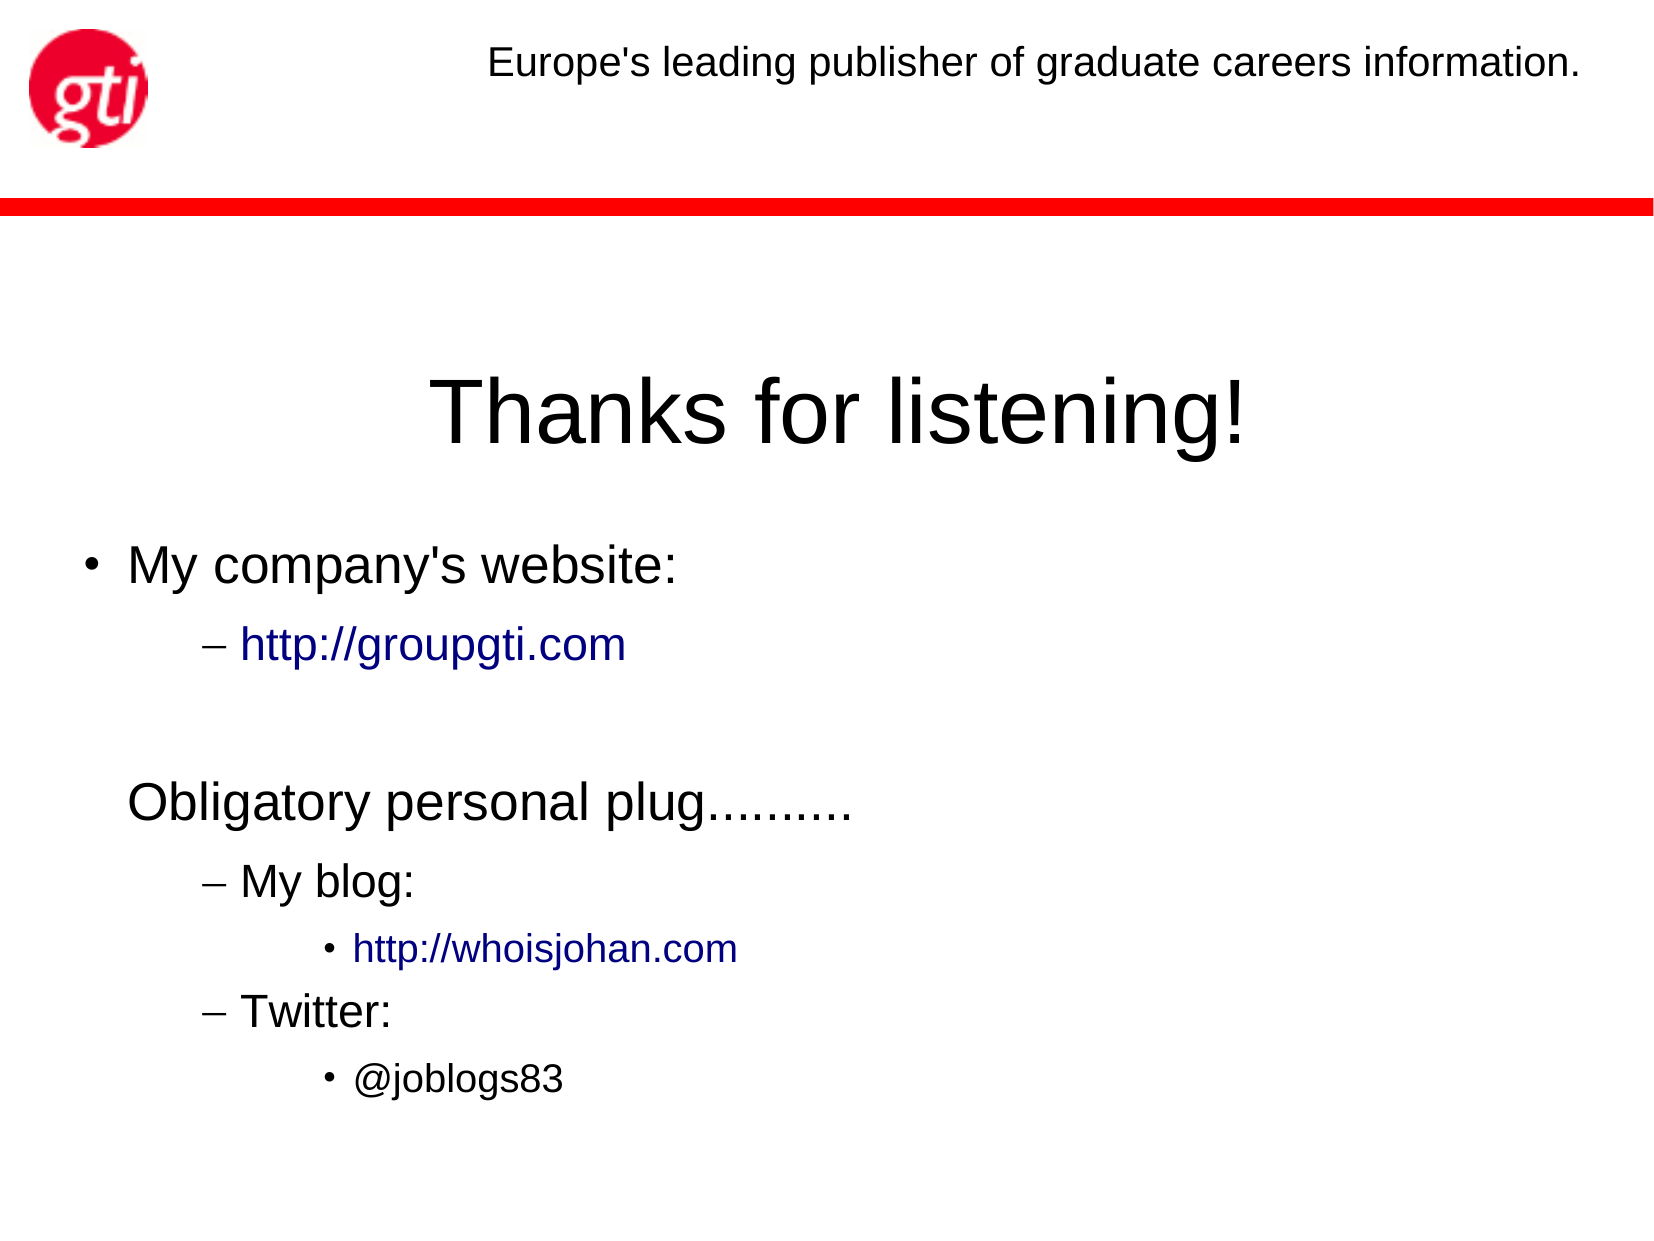

Europe's leading publisher of graduate careers information.
Thanks for listening!
# My company's website:
http://groupgti.com
Obligatory personal plug..........
My blog:
http://whoisjohan.com
Twitter:
@joblogs83